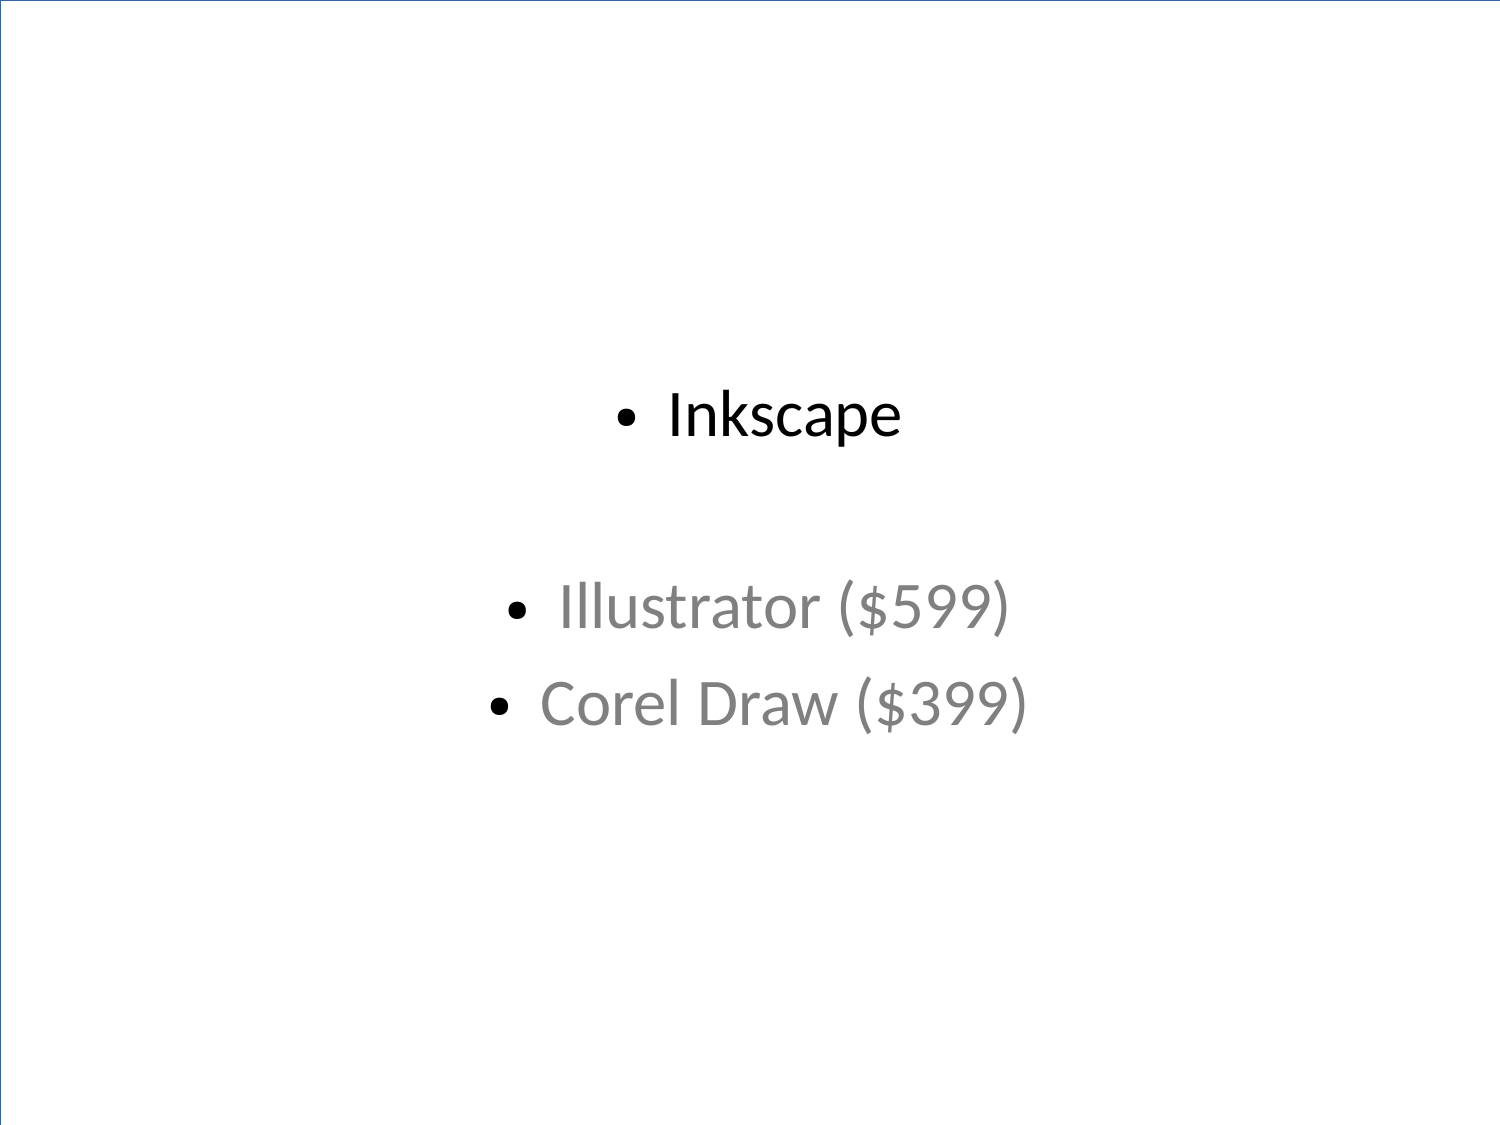

# Inkscape
Illustrator ($599)
Corel Draw ($399)